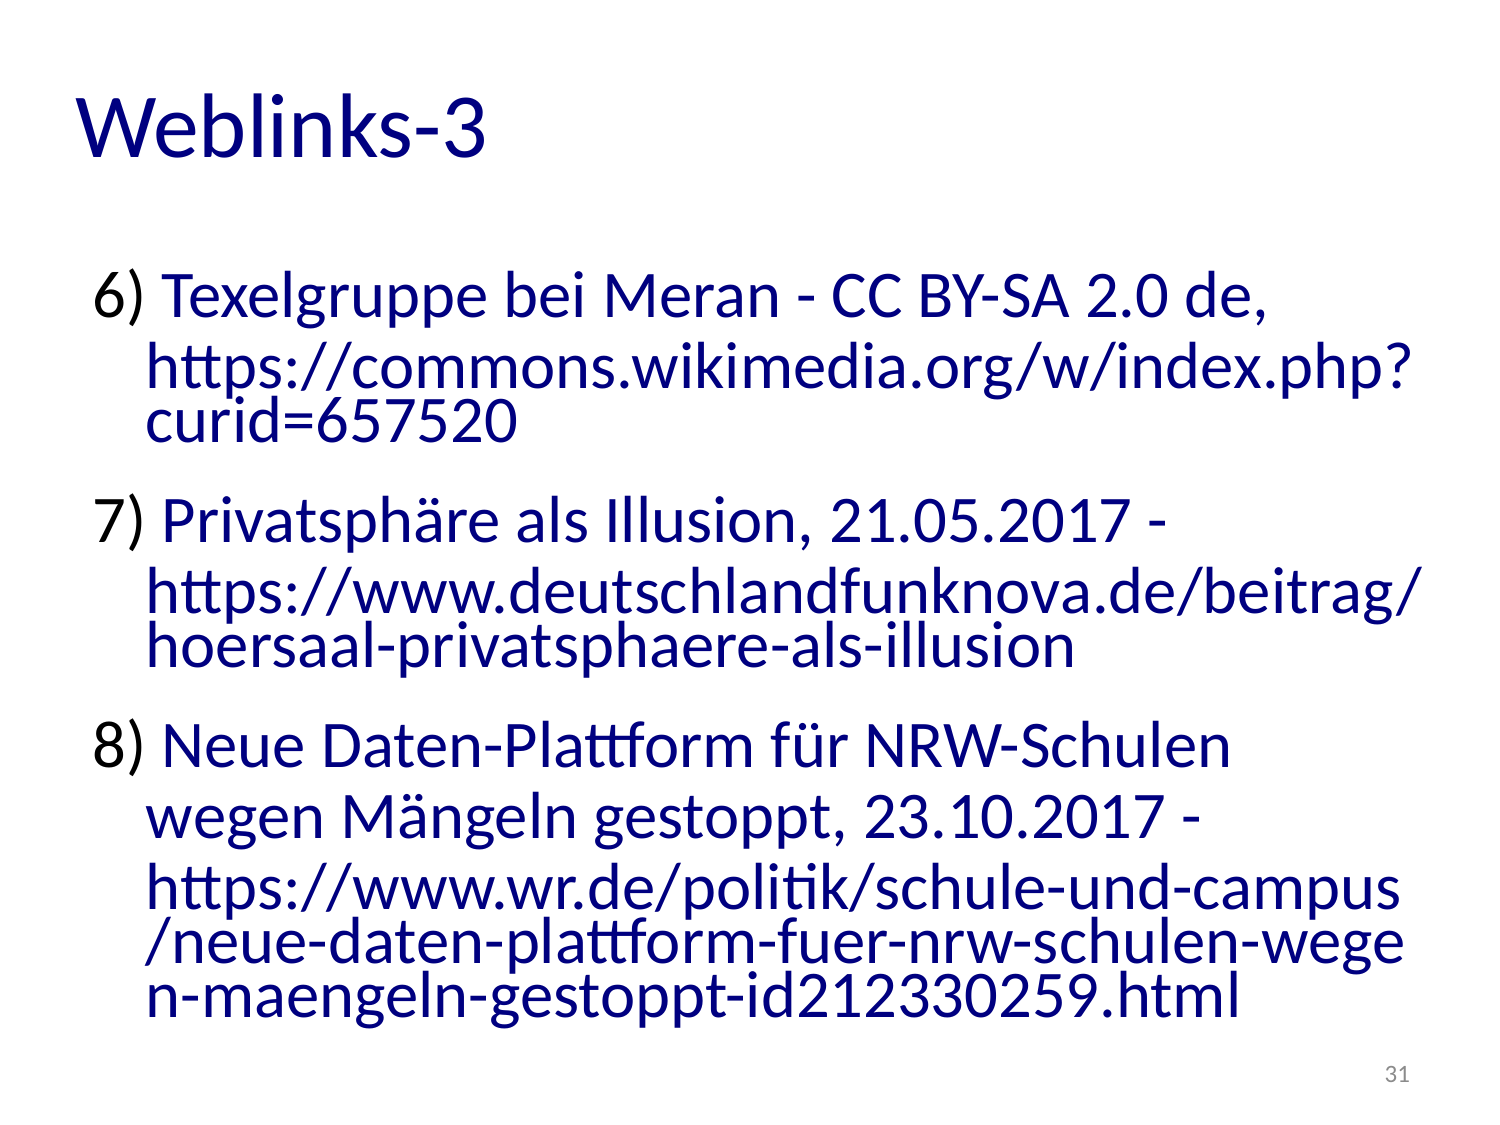

# Weblinks-3
 Texelgruppe bei Meran - CC BY-SA 2.0 de, https://commons.wikimedia.org/w/index.php?curid=657520
 Privatsphäre als Illusion, 21.05.2017 - https://www.deutschlandfunknova.de/beitrag/hoersaal-privatsphaere-als-illusion
 Neue Daten-Plattform für NRW-Schulen wegen Mängeln gestoppt, 23.10.2017 - https://www.wr.de/politik/schule-und-campus/neue-daten-plattform-fuer-nrw-schulen-wegen-maengeln-gestoppt-id212330259.html
Gustav Wall
31